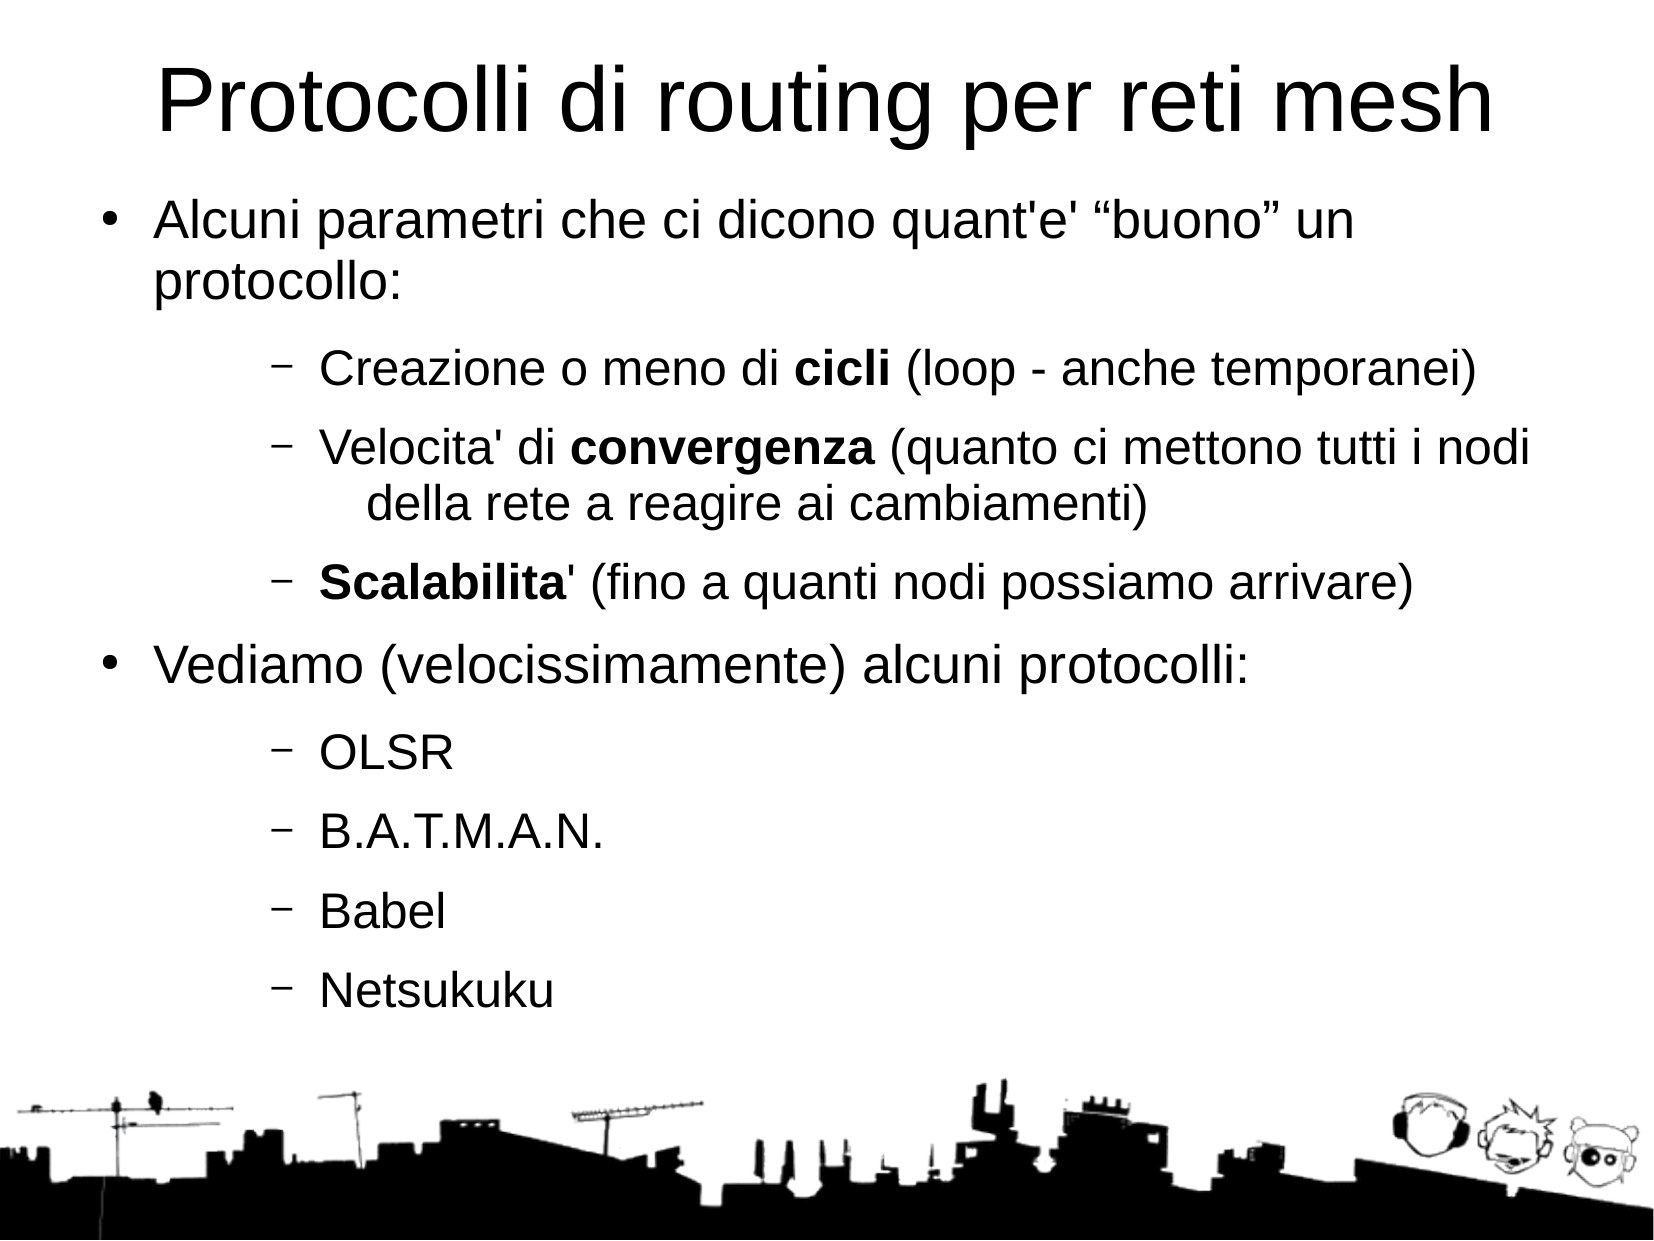

# Protocolli di routing per reti mesh
Alcuni parametri che ci dicono quant'e' “buono” un protocollo:
Creazione o meno di cicli (loop - anche temporanei)
Velocita' di convergenza (quanto ci mettono tutti i nodi della rete a reagire ai cambiamenti)
Scalabilita' (fino a quanti nodi possiamo arrivare)
Vediamo (velocissimamente) alcuni protocolli:
OLSR
B.A.T.M.A.N.
Babel
Netsukuku